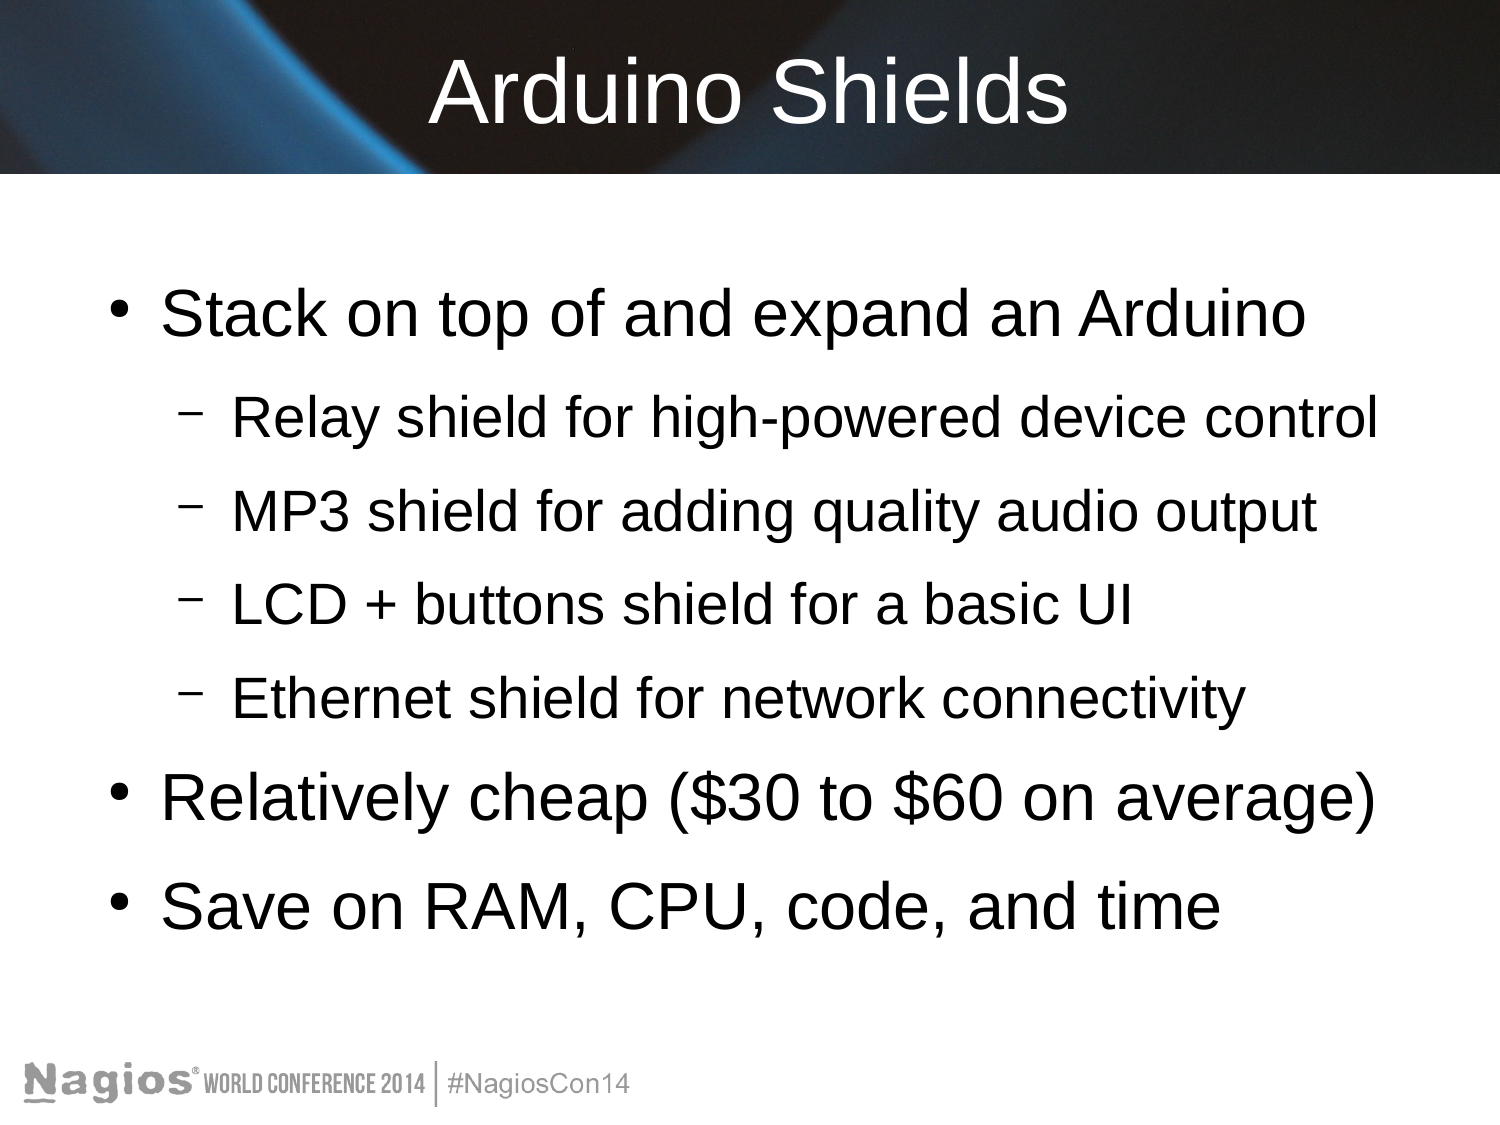

# Arduino Shields
Stack on top of and expand an Arduino
Relay shield for high-powered device control
MP3 shield for adding quality audio output
LCD + buttons shield for a basic UI
Ethernet shield for network connectivity
Relatively cheap ($30 to $60 on average)
Save on RAM, CPU, code, and time